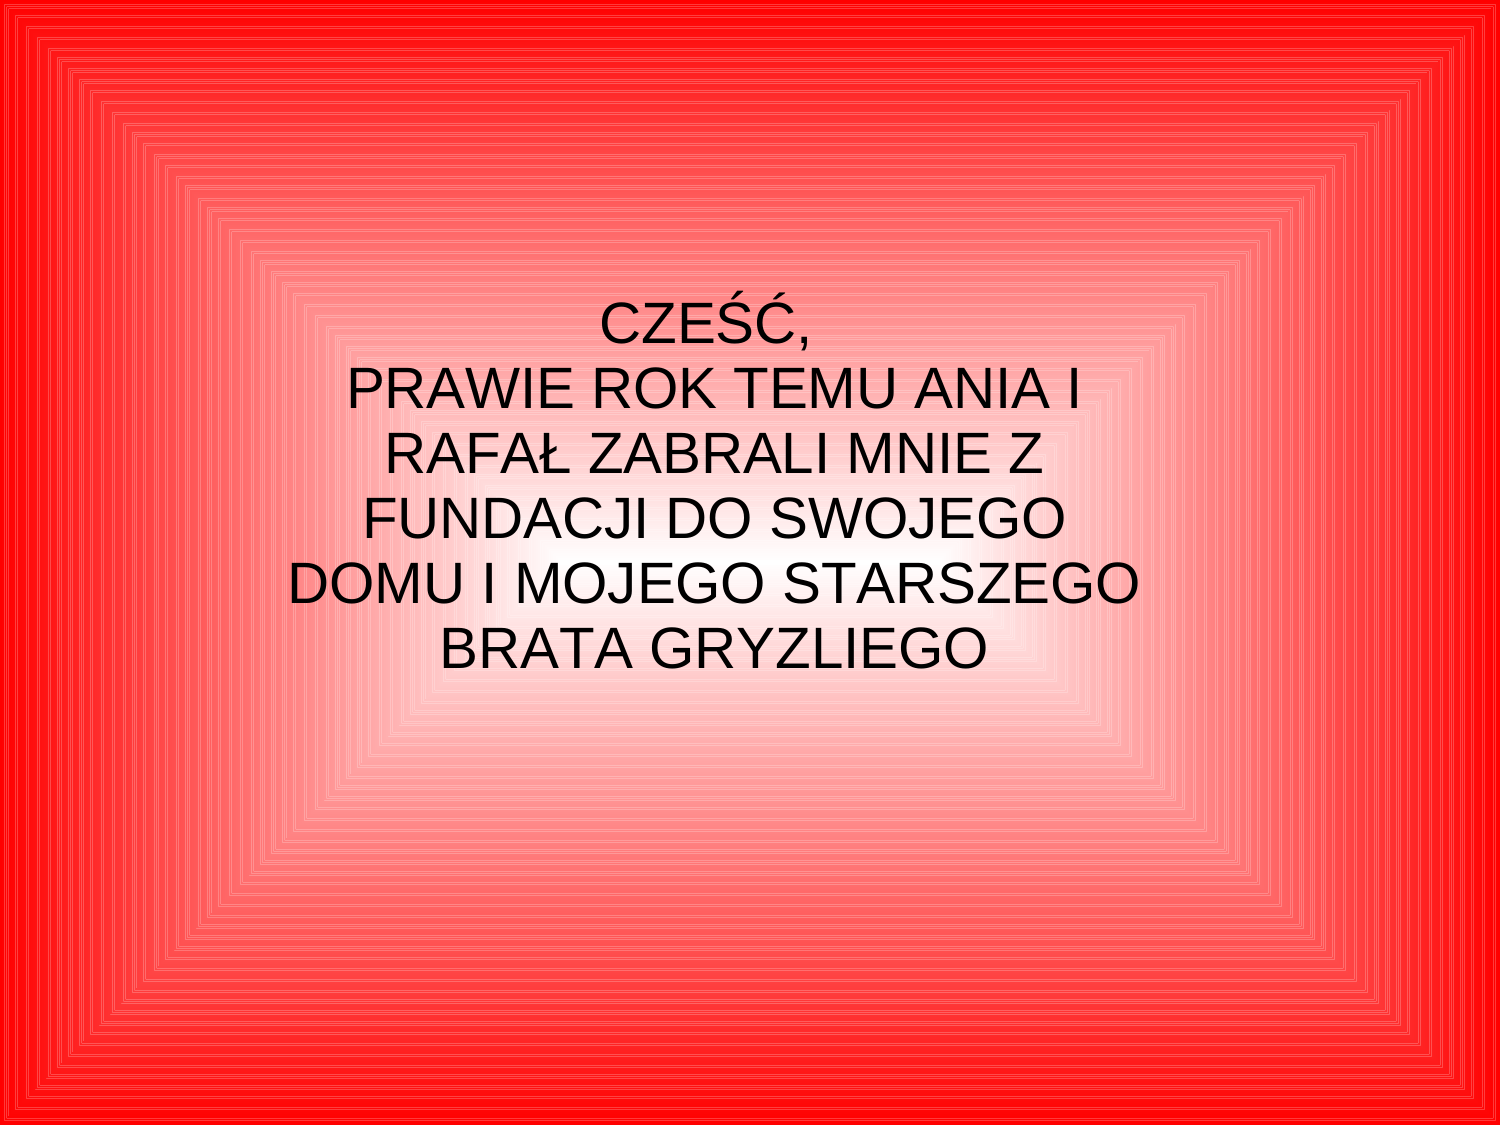

# CZEŚĆ, PRAWIE ROK TEMU ANIA I RAFAŁ ZABRALI MNIE Z FUNDACJI DO SWOJEGO DOMU I MOJEGO STARSZEGO BRATA GRYZLIEGO